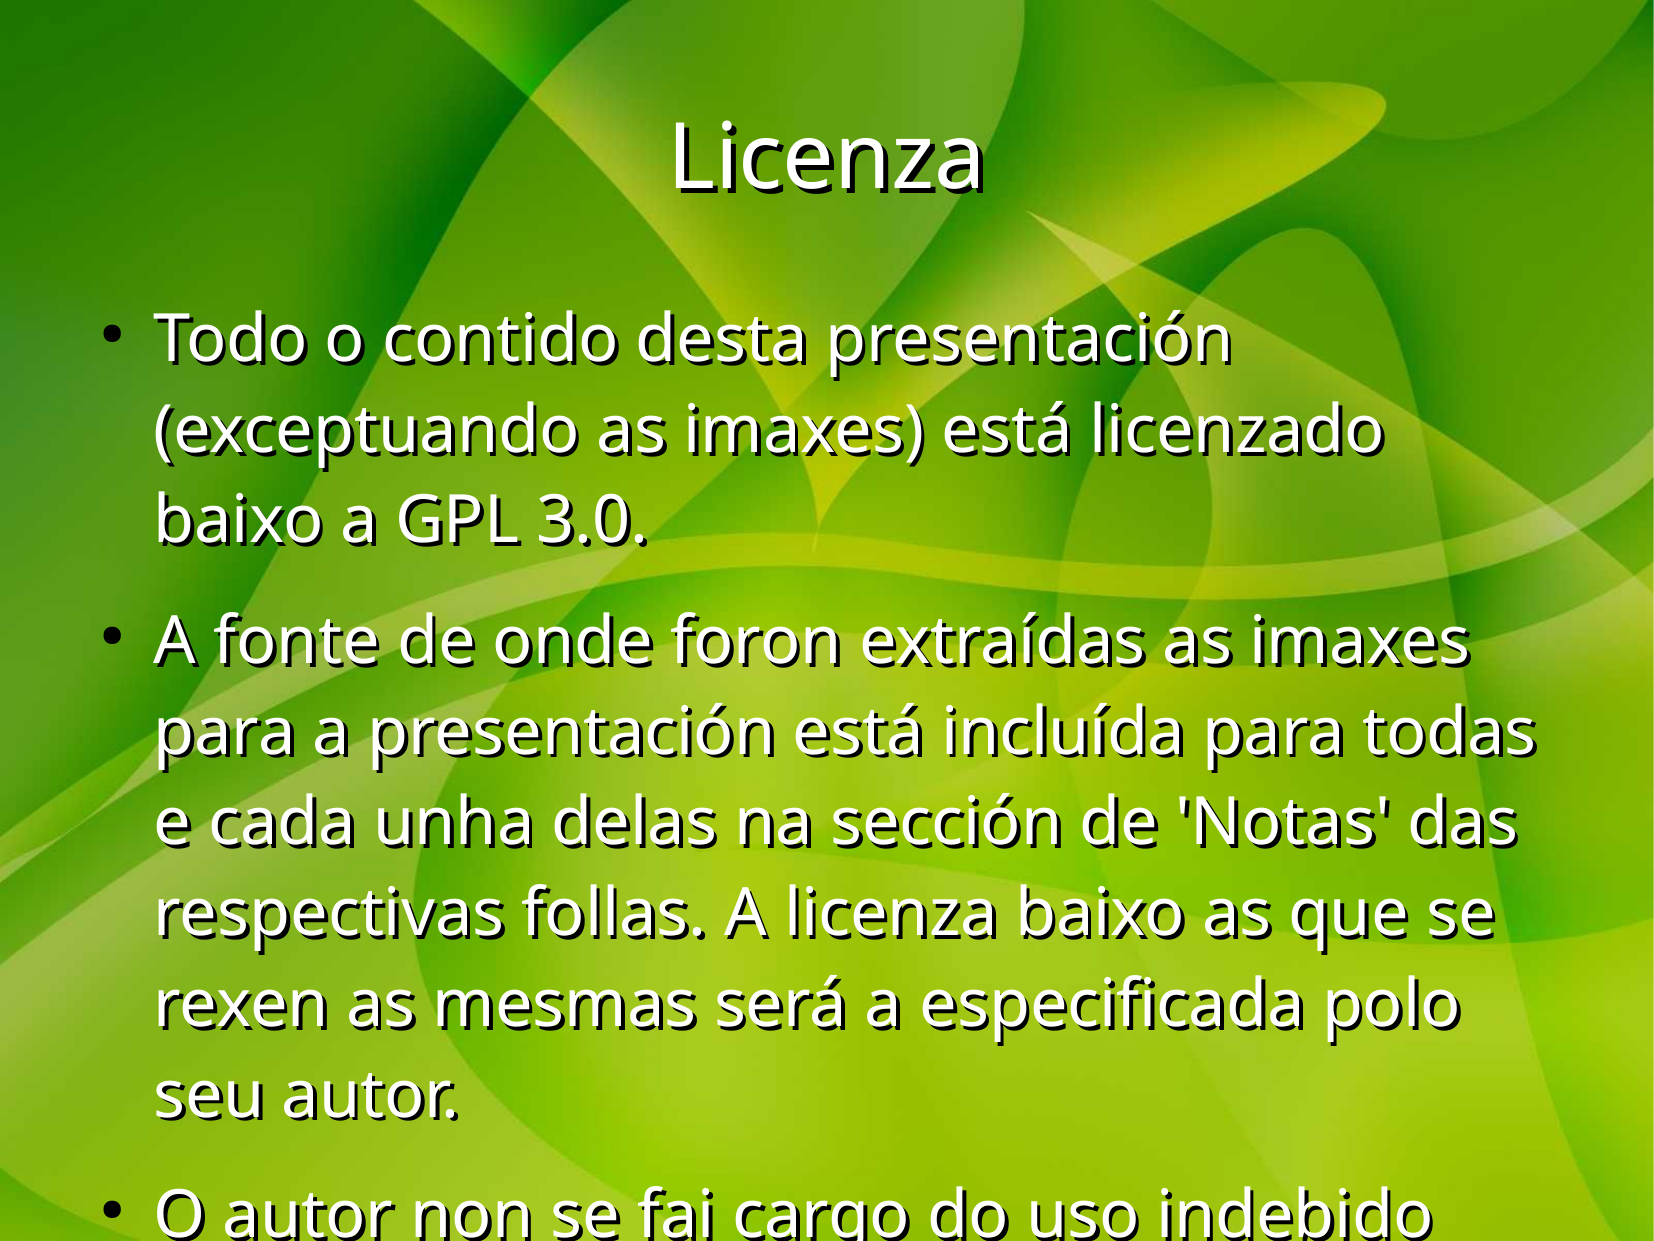

# Licenza
Todo o contido desta presentación (exceptuando as imaxes) está licenzado baixo a GPL 3.0.
A fonte de onde foron extraídas as imaxes para a presentación está incluída para todas e cada unha delas na sección de 'Notas' das respectivas follas. A licenza baixo as que se rexen as mesmas será a especificada polo seu autor.
O autor non se fai cargo do uso indebido deste material por parte de terceiros.